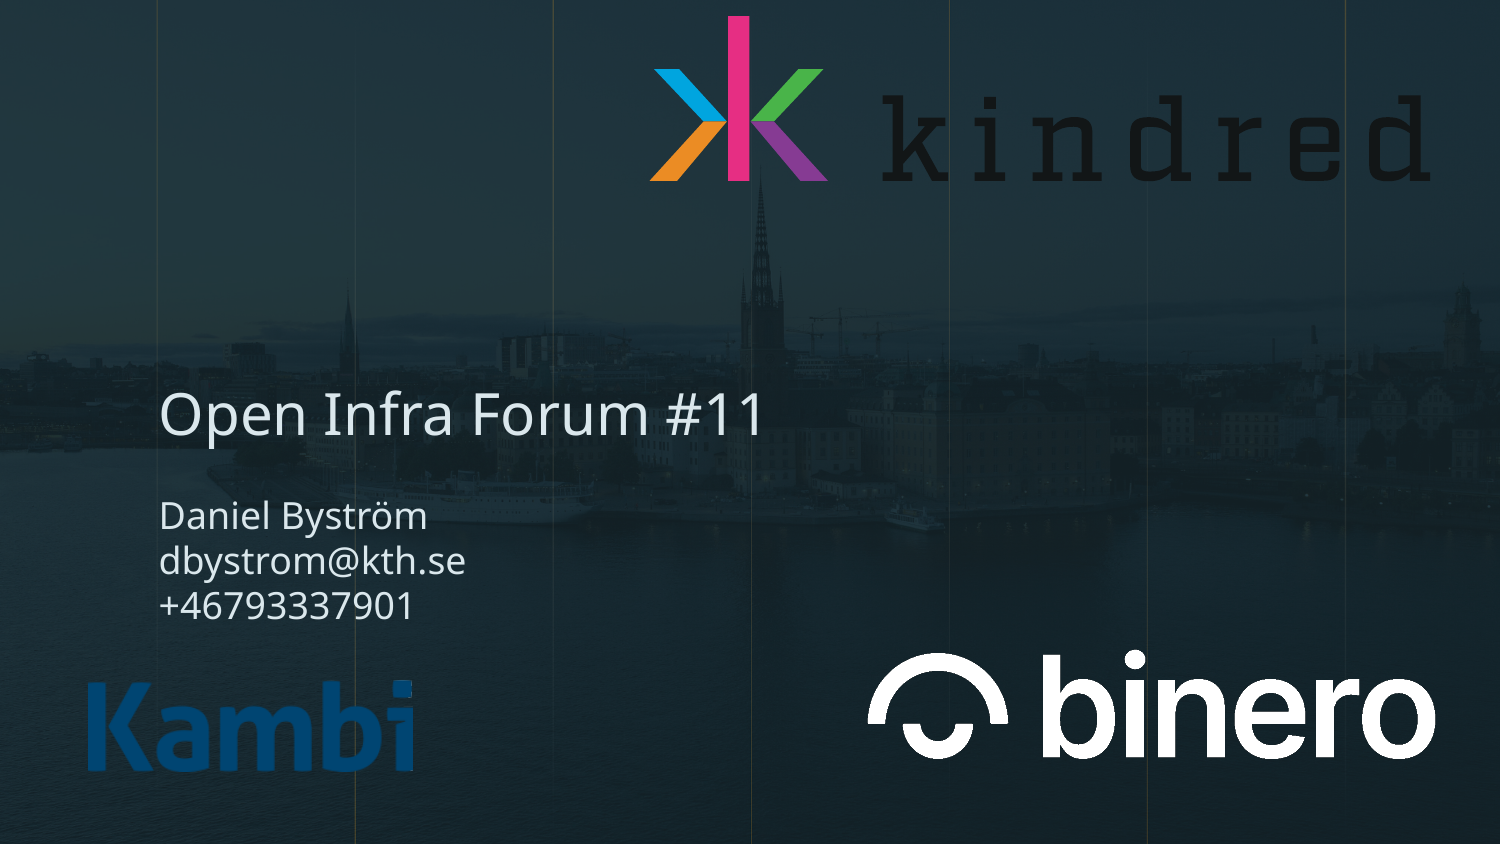

Open Infra Forum #11
Daniel Byström
dbystrom@kth.se
+46793337901